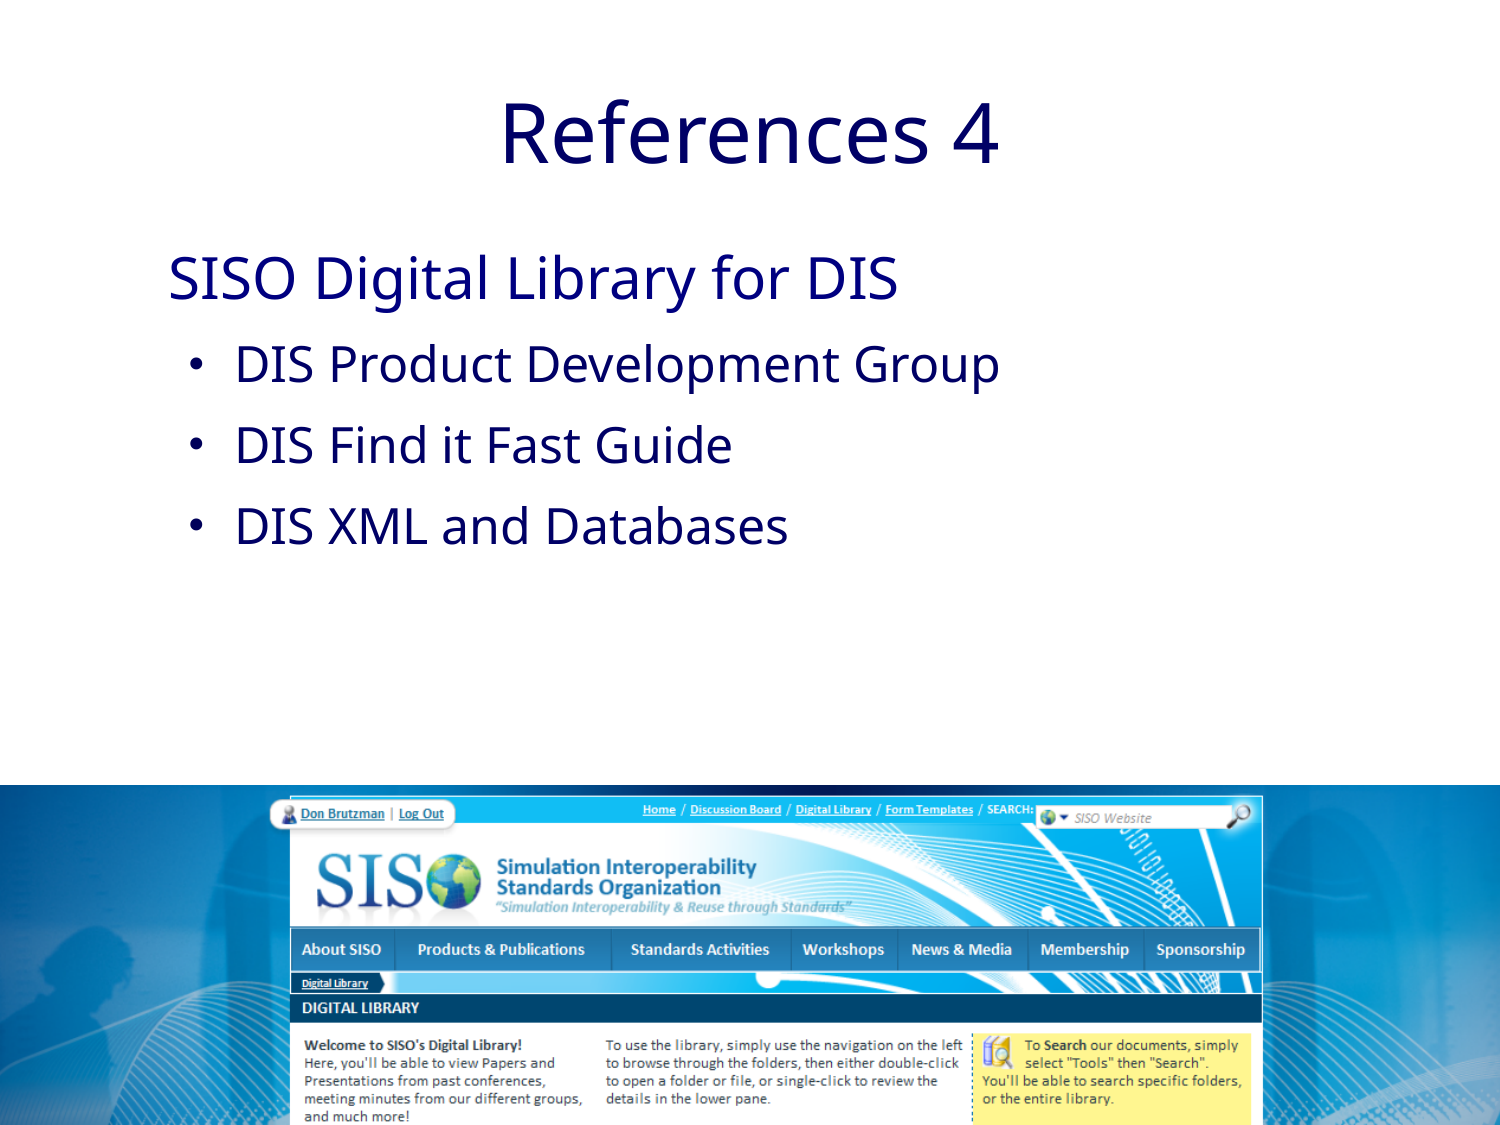

# References 4
SISO Digital Library for DIS
DIS Product Development Group
DIS Find it Fast Guide
DIS XML and Databases